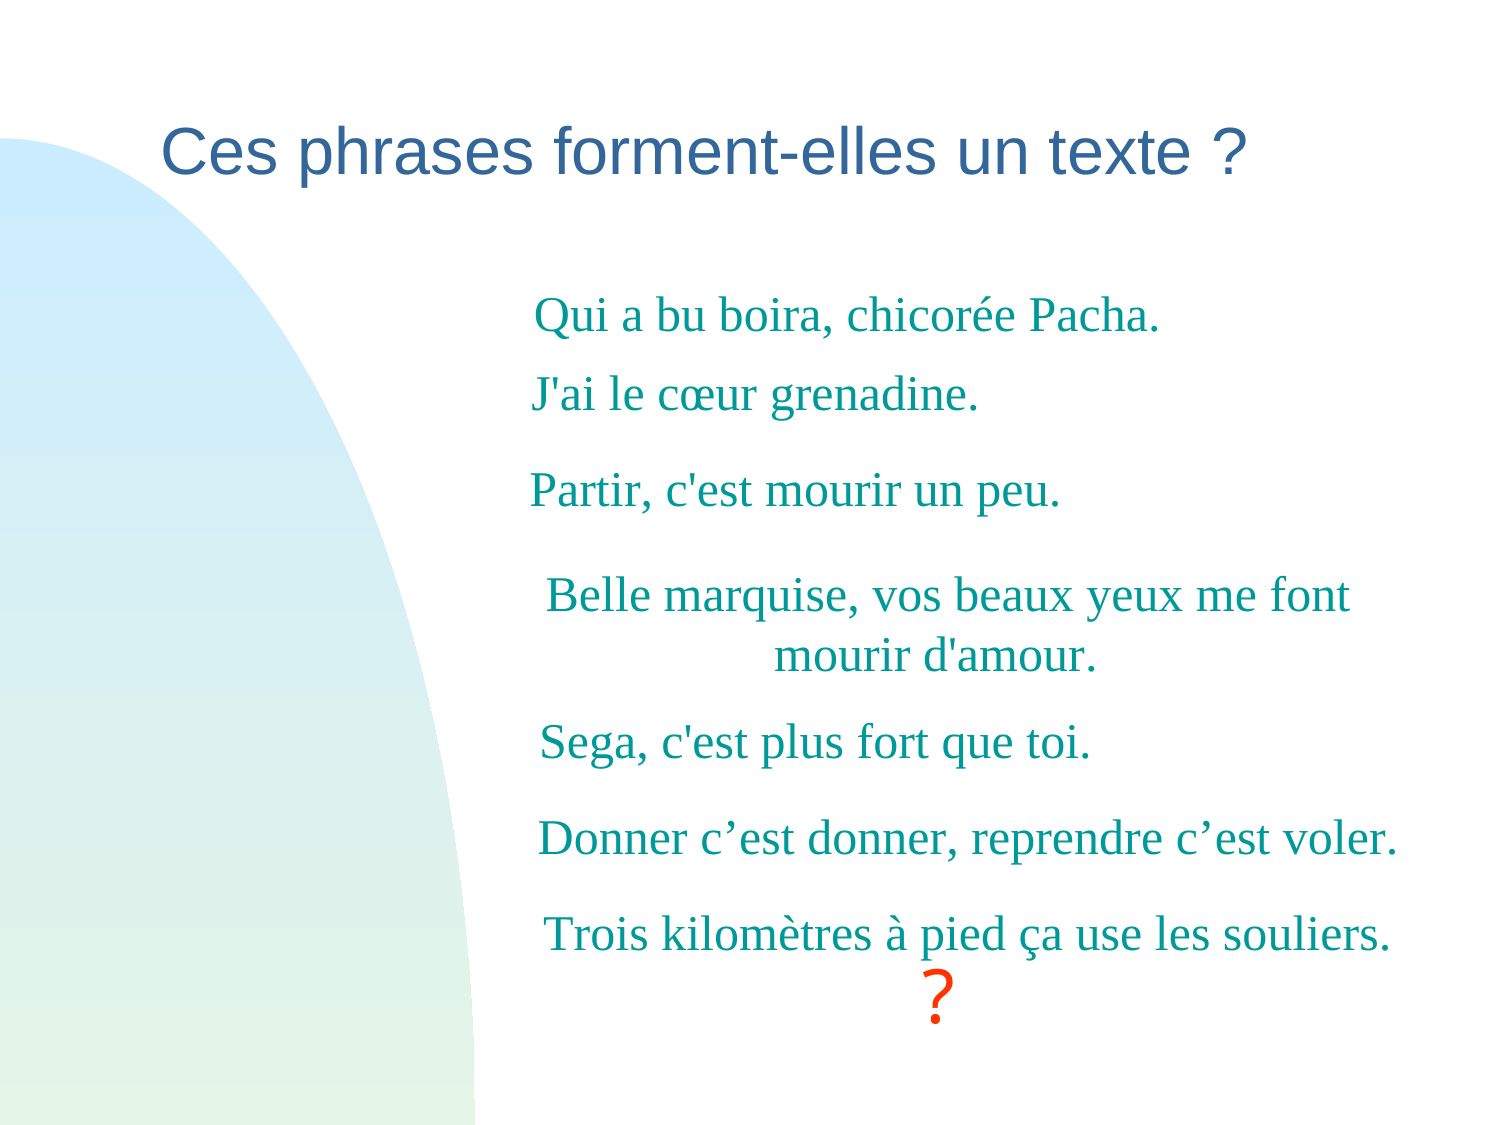

Ces phrases forment-elles un texte ?
Qui a bu boira, chicorée Pacha.
J'ai le cœur grenadine.
Partir, c'est mourir un peu.
Belle marquise, vos beaux yeux me font mourir d'amour.
Sega, c'est plus fort que toi.
Donner c’est donner, reprendre c’est voler.
Trois kilomètres à pied ça use les souliers.
?